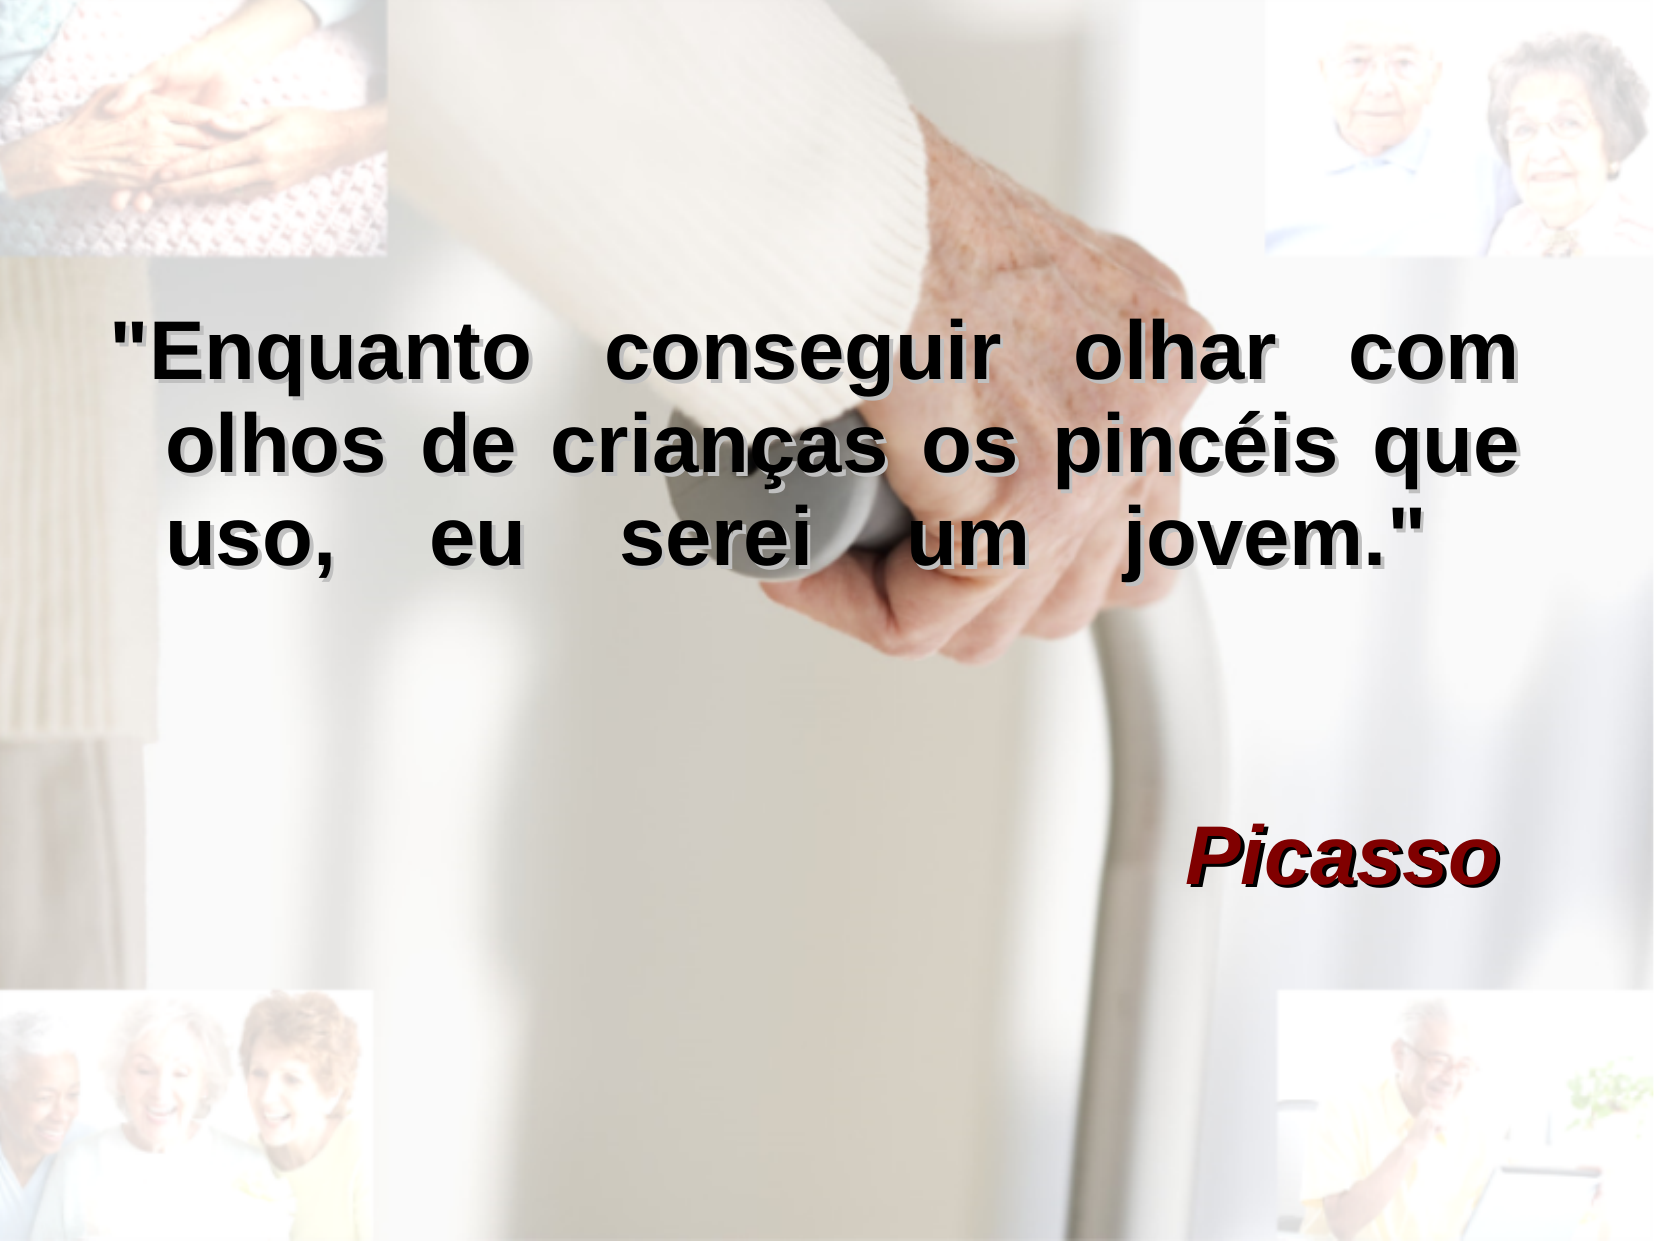

#
"Enquanto conseguir olhar com olhos de crianças os pincéis que uso, eu serei um jovem."
Picasso